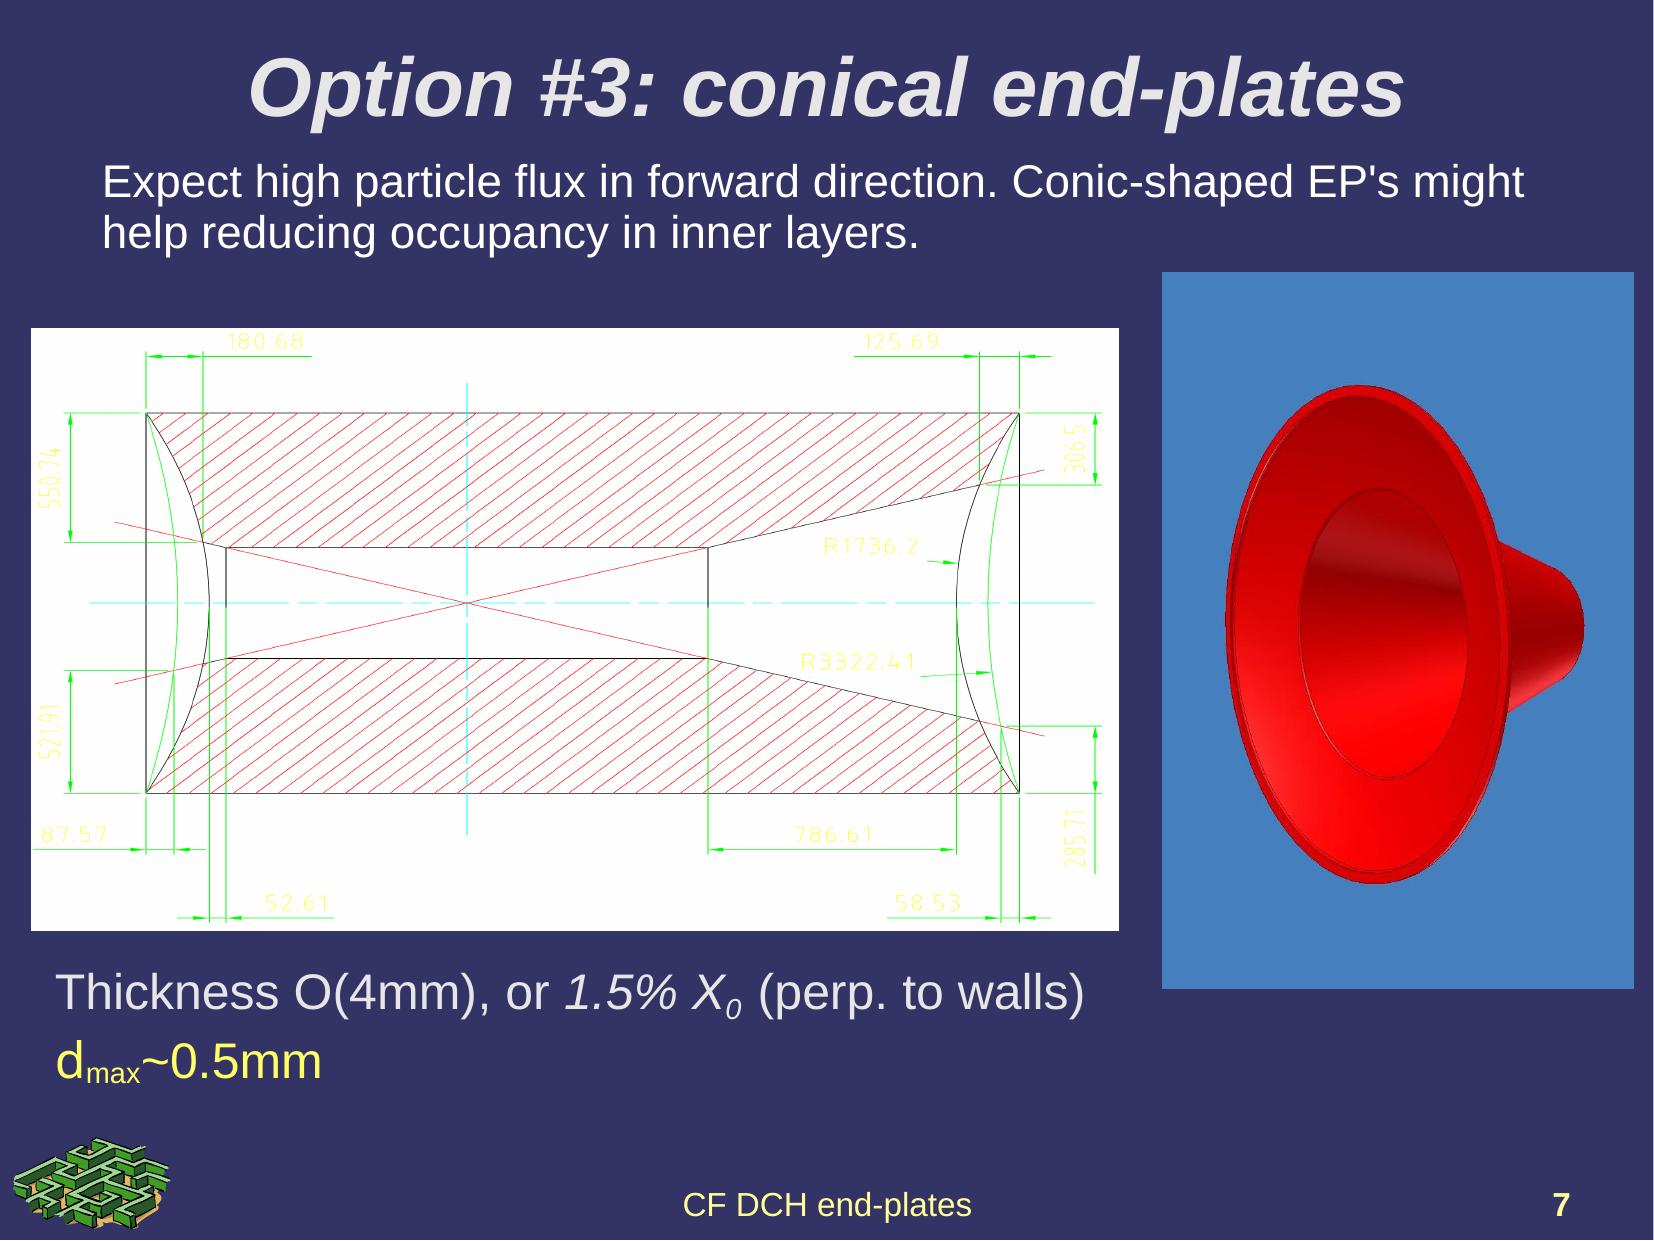

# Option #3: conical end-plates
Expect high particle flux in forward direction. Conic-shaped EP's might
help reducing occupancy in inner layers.
Thickness O(4mm), or 1.5% X0 (perp. to walls)
dmax~0.5mm
CF DCH end-plates
7